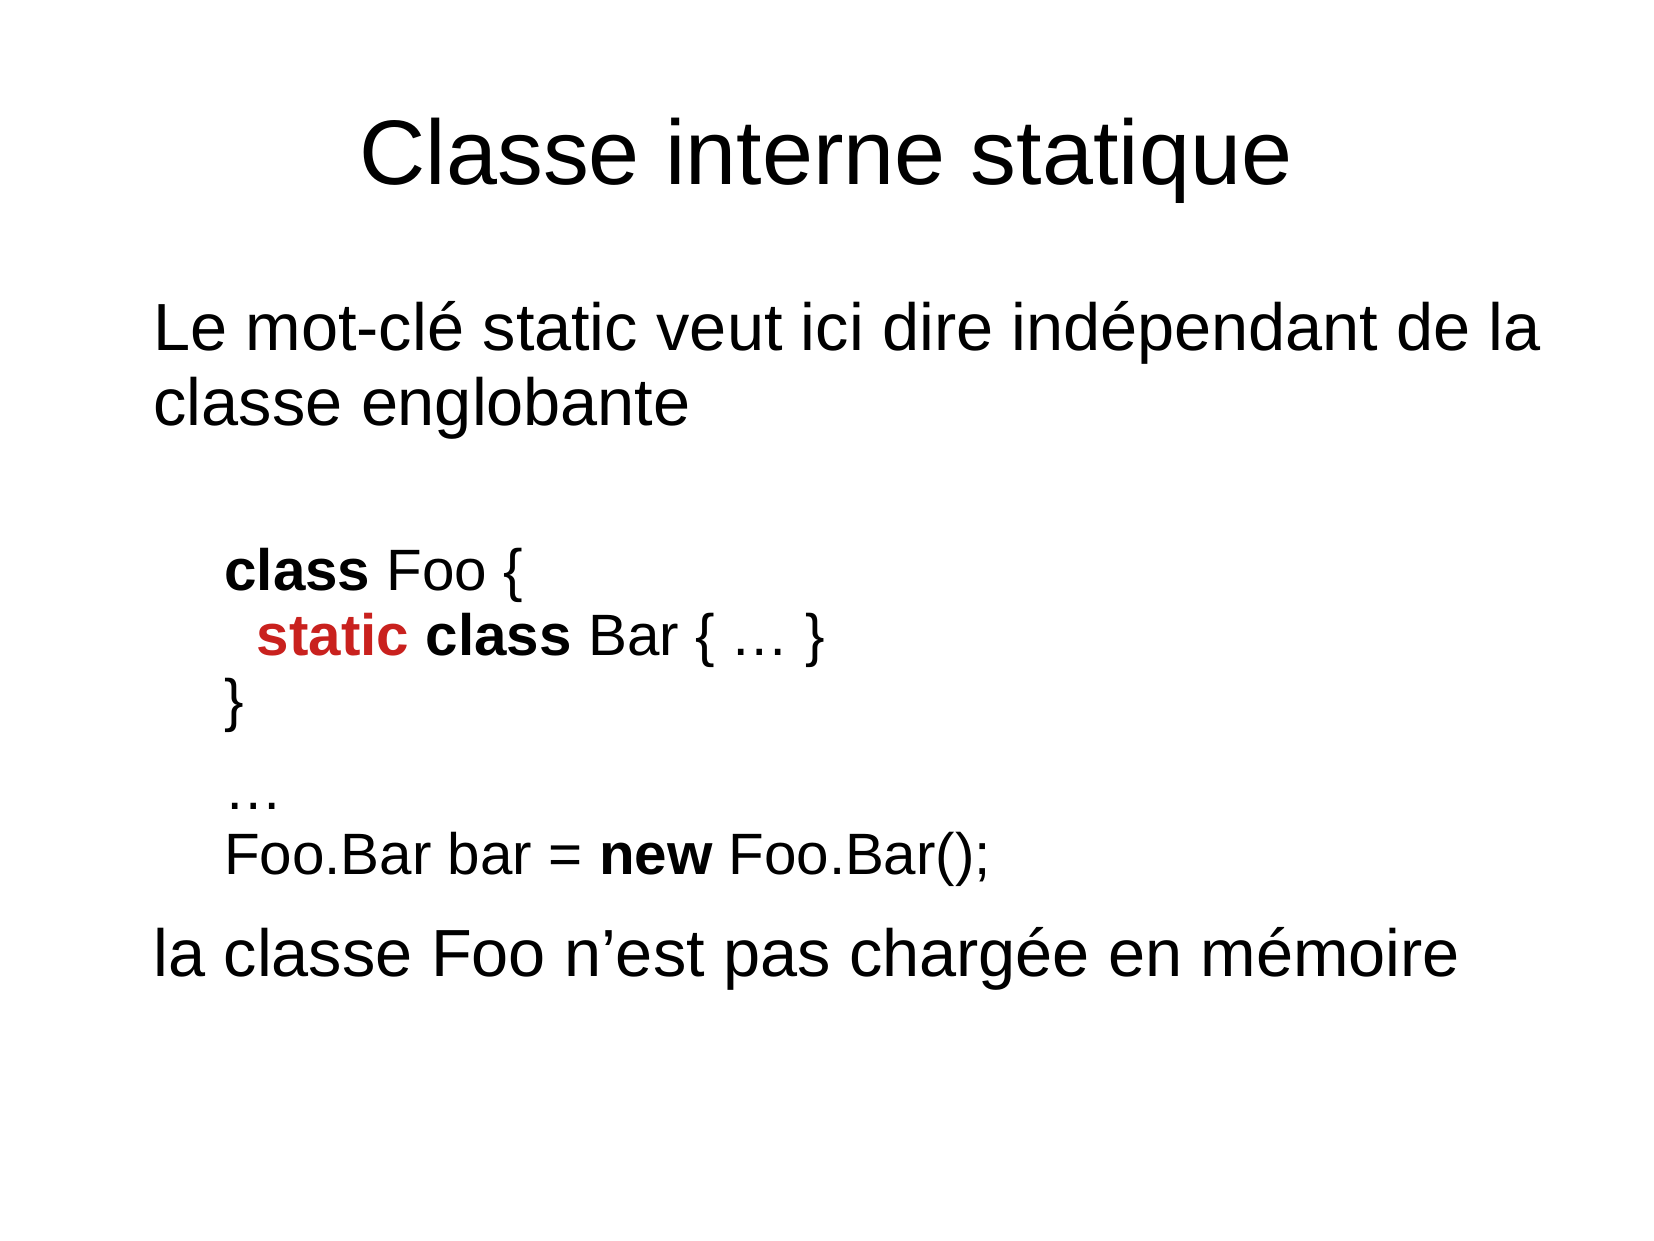

# Classe interne statique
Le mot-clé static veut ici dire indépendant de la classe englobante
class Foo {
 static class Bar { … }
}
…
Foo.Bar bar = new Foo.Bar();
la classe Foo n’est pas chargée en mémoire